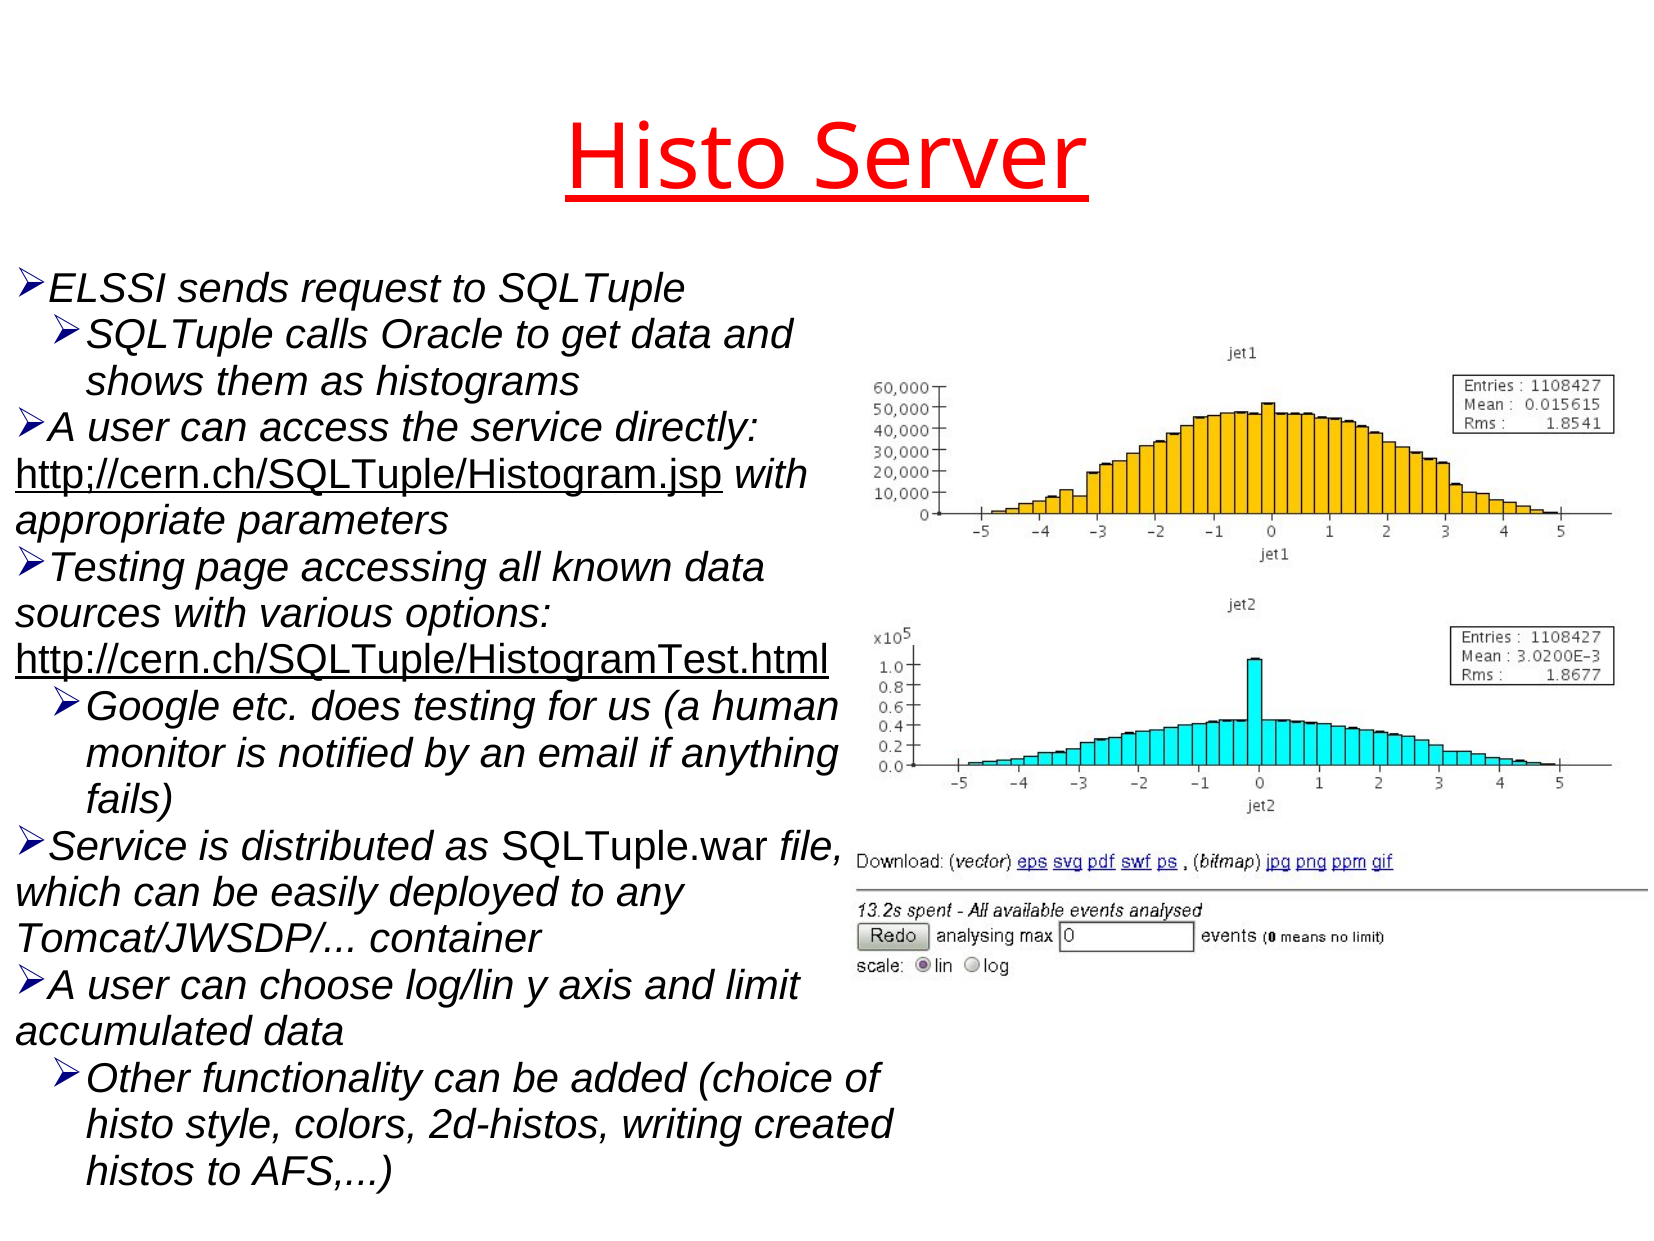

# Histo Server
ELSSI sends request to SQLTuple
SQLTuple calls Oracle to get data and shows them as histograms
A user can access the service directly: http;//cern.ch/SQLTuple/Histogram.jsp with appropriate parameters
Testing page accessing all known data sources with various options: http://cern.ch/SQLTuple/HistogramTest.html
Google etc. does testing for us (a human monitor is notified by an email if anything fails)
Service is distributed as SQLTuple.war file, which can be easily deployed to any Tomcat/JWSDP/... container
A user can choose log/lin y axis and limit accumulated data
Other functionality can be added (choice of histo style, colors, 2d-histos, writing created histos to AFS,...)